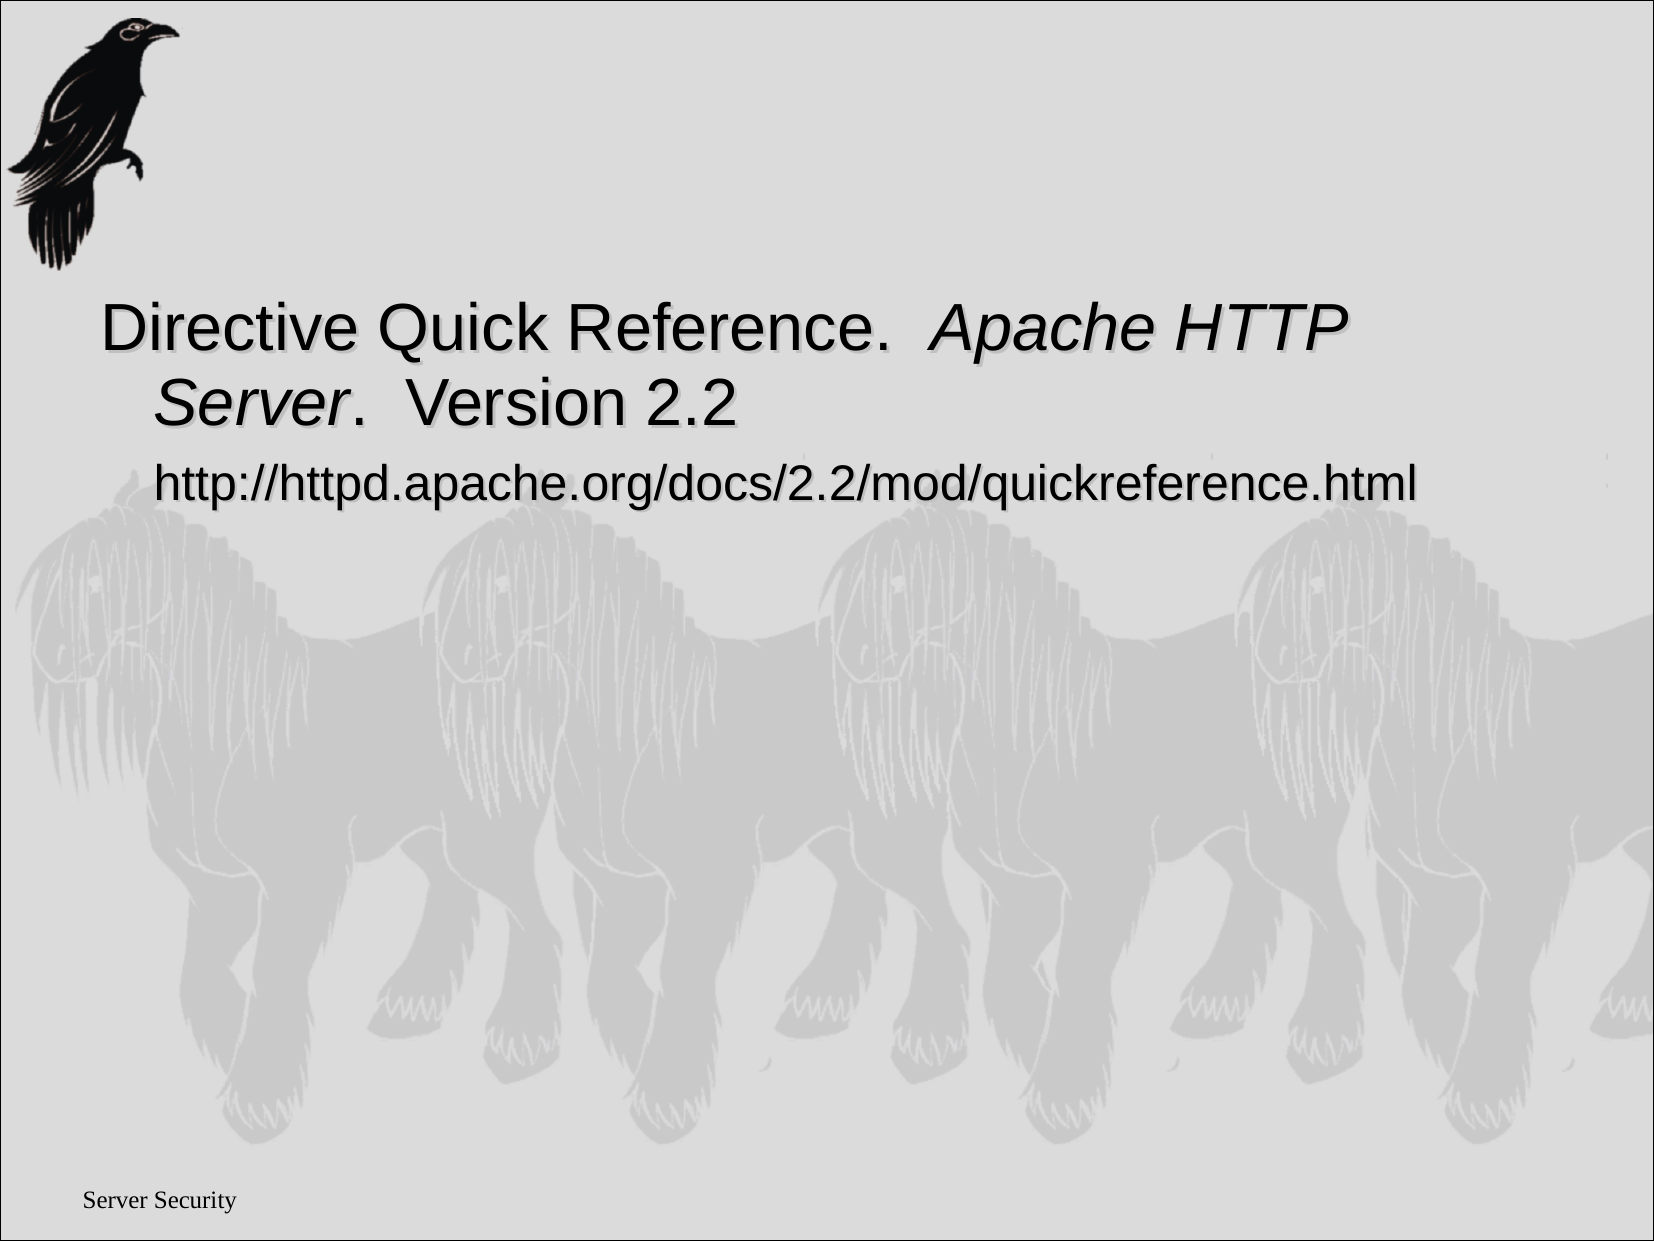

#
Directive Quick Reference. Apache HTTP Server. Version 2.2
http://httpd.apache.org/docs/2.2/mod/quickreference.html